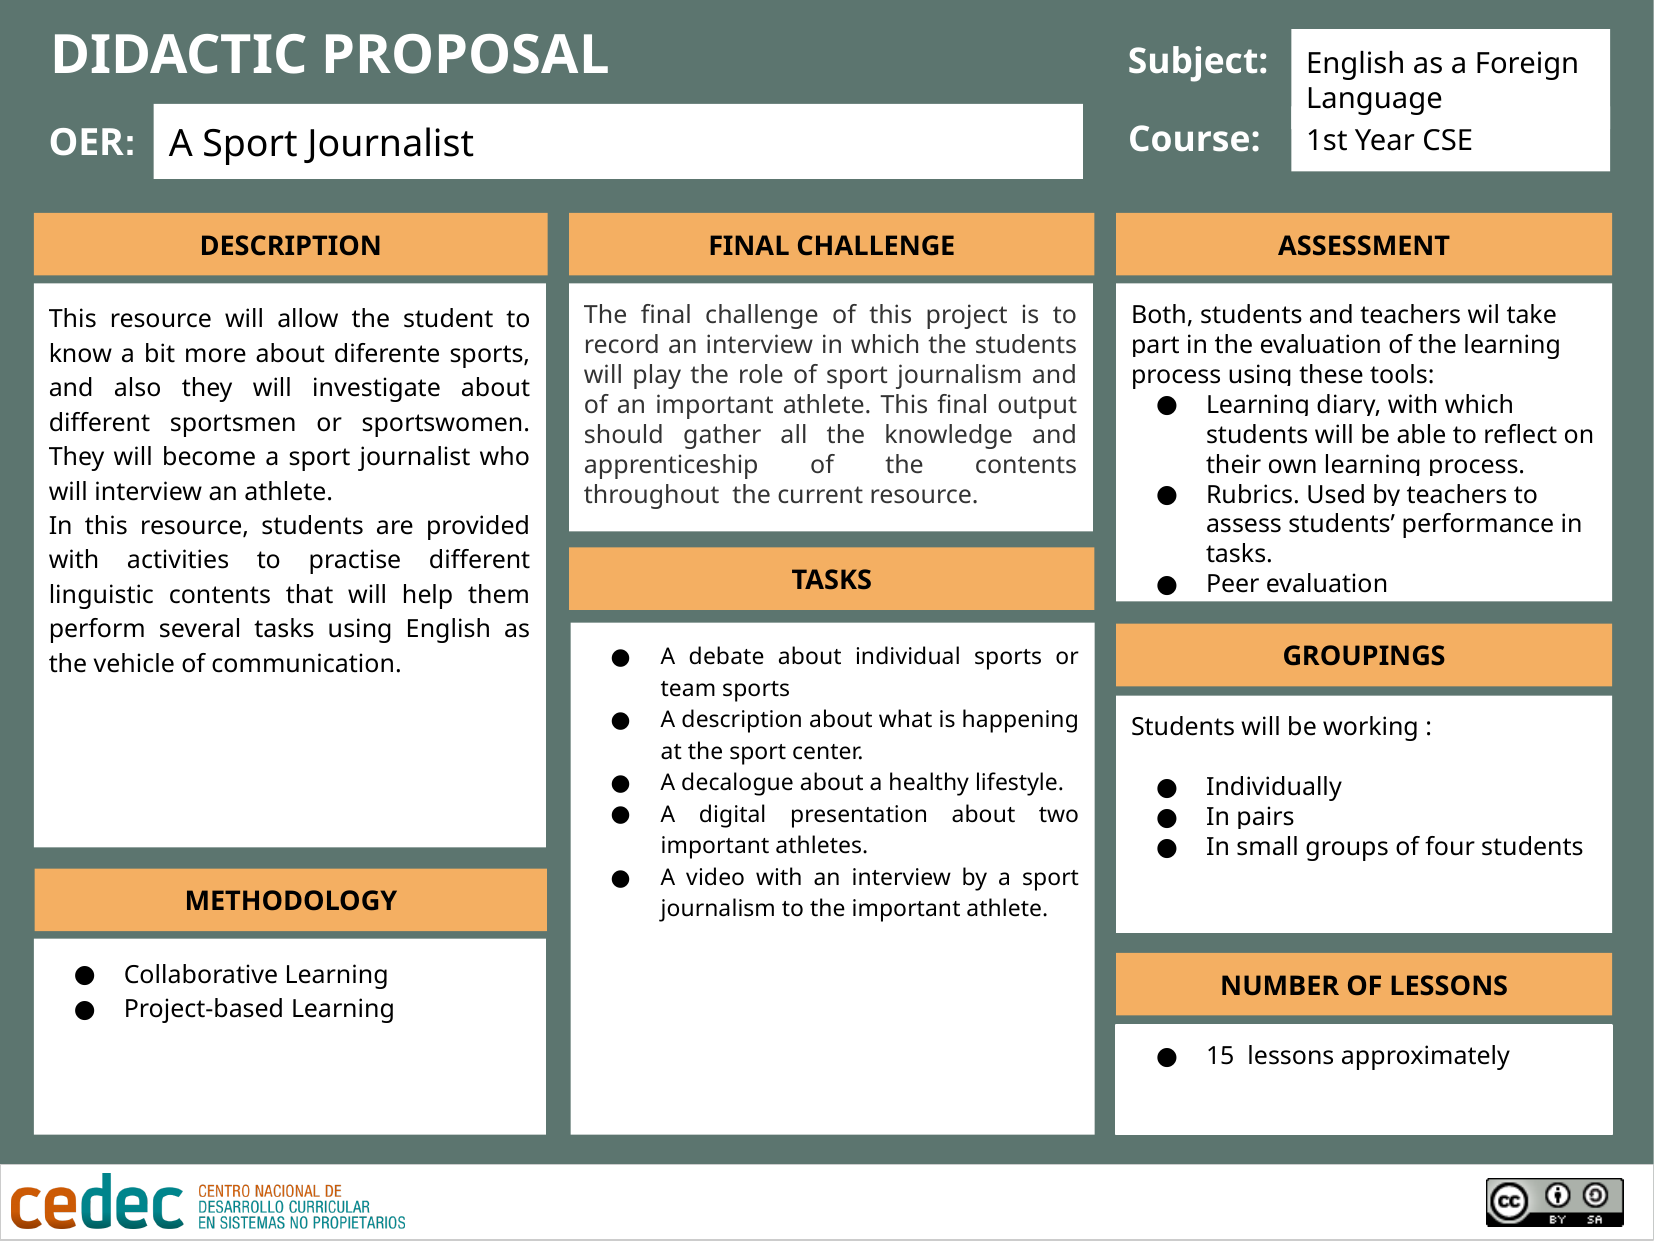

DIDACTIC PROPOSAL
English as a Foreign Language
Subject:
A Sport Journalist
1st Year CSE
Course:
OER:
DESCRIPTION
FINAL CHALLENGE
ASSESSMENT
This resource will allow the student to know a bit more about diferente sports, and also they will investigate about different sportsmen or sportswomen. They will become a sport journalist who will interview an athlete.
In this resource, students are provided with activities to practise different linguistic contents that will help them perform several tasks using English as the vehicle of communication.
The final challenge of this project is to record an interview in which the students will play the role of sport journalism and of an important athlete. This final output should gather all the knowledge and apprenticeship of the contents throughout the current resource.
Both, students and teachers wil take part in the evaluation of the learning process using these tools:
Learning diary, with which students will be able to reflect on their own learning process.
Rubrics. Used by teachers to assess students’ performance in tasks.
Peer evaluation
TASKS
A debate about individual sports or team sports
A description about what is happening at the sport center.
A decalogue about a healthy lifestyle.
A digital presentation about two important athletes.
A video with an interview by a sport journalism to the important athlete.
GROUPINGS
Students will be working :
Individually
In pairs
In small groups of four students
METHODOLOGY
Collaborative Learning
Project-based Learning
NUMBER OF LESSONS
15 lessons approximately